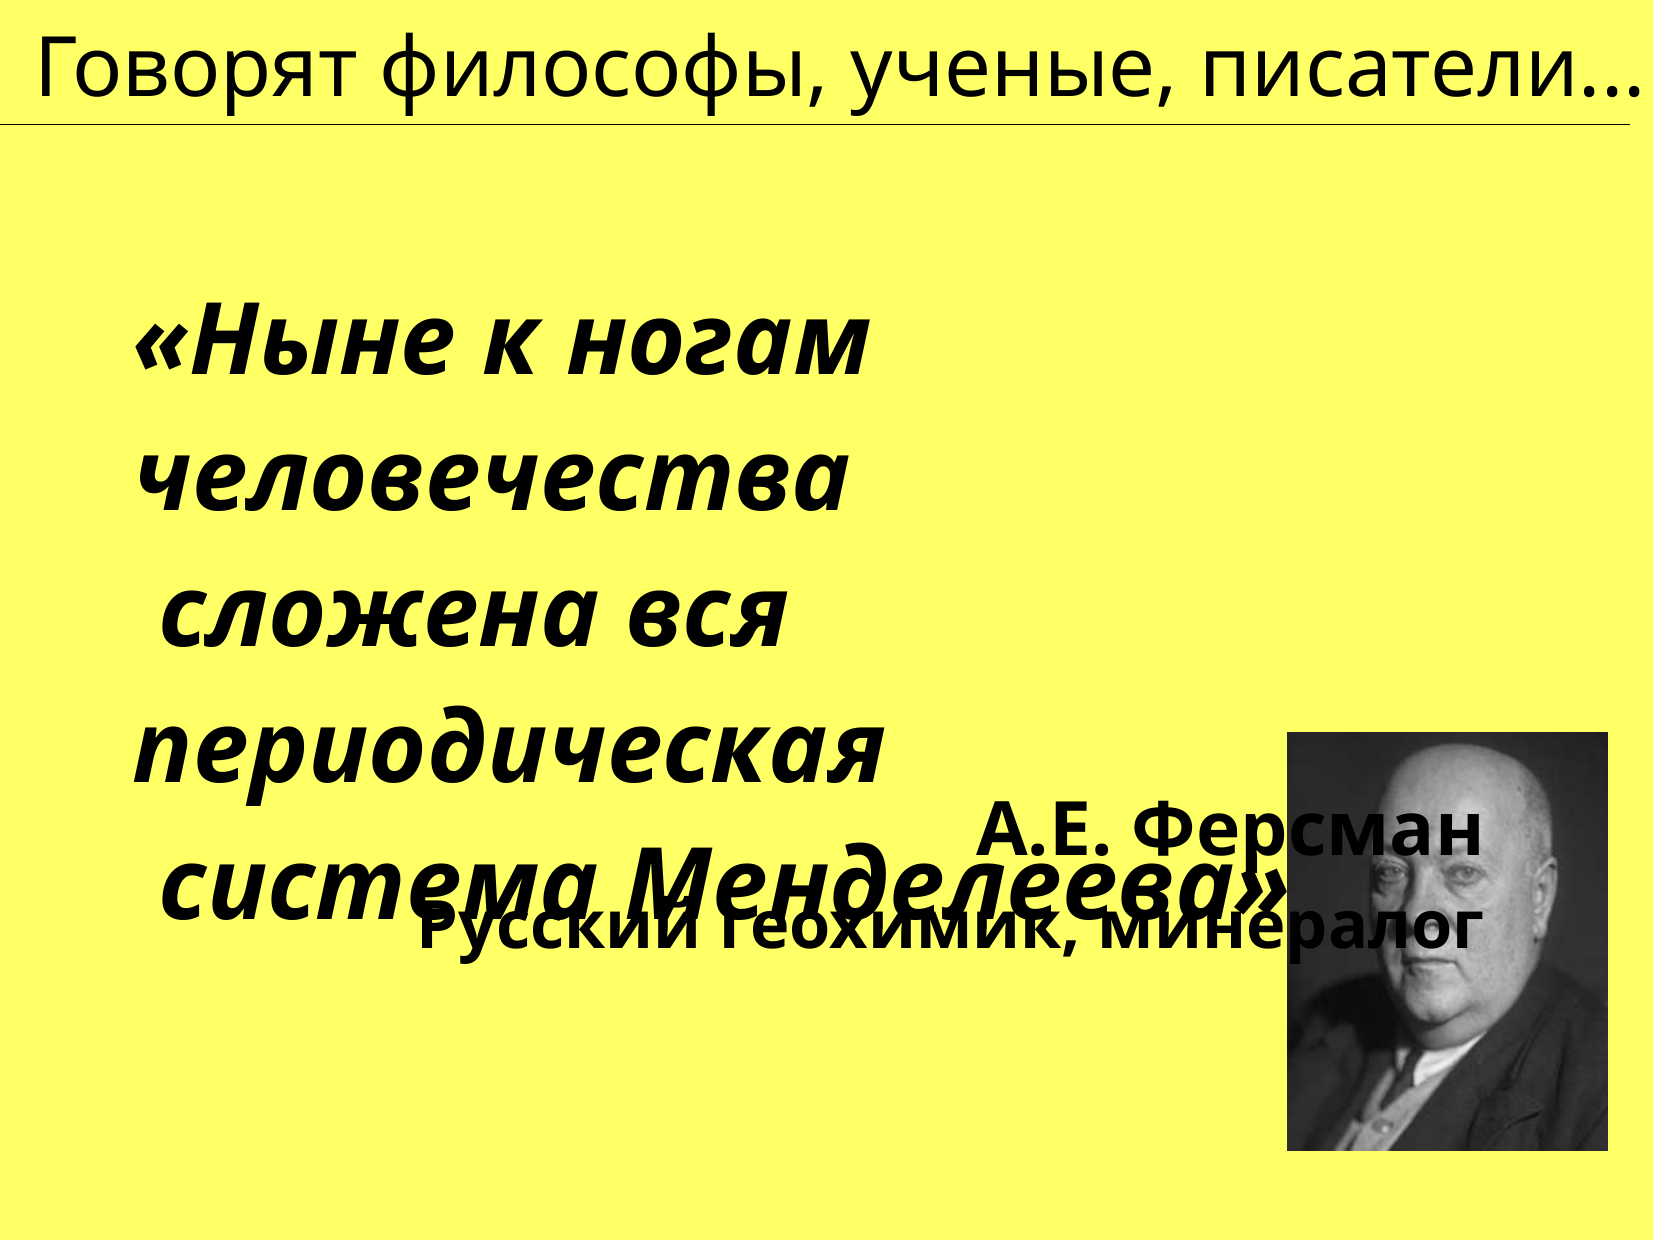

Говорят философы, ученые, писатели...
«Ныне к ногам человечества
 сложена вся периодическая
 система Менделеева»
А.Е. Ферсман
Русский геохимик, минералог